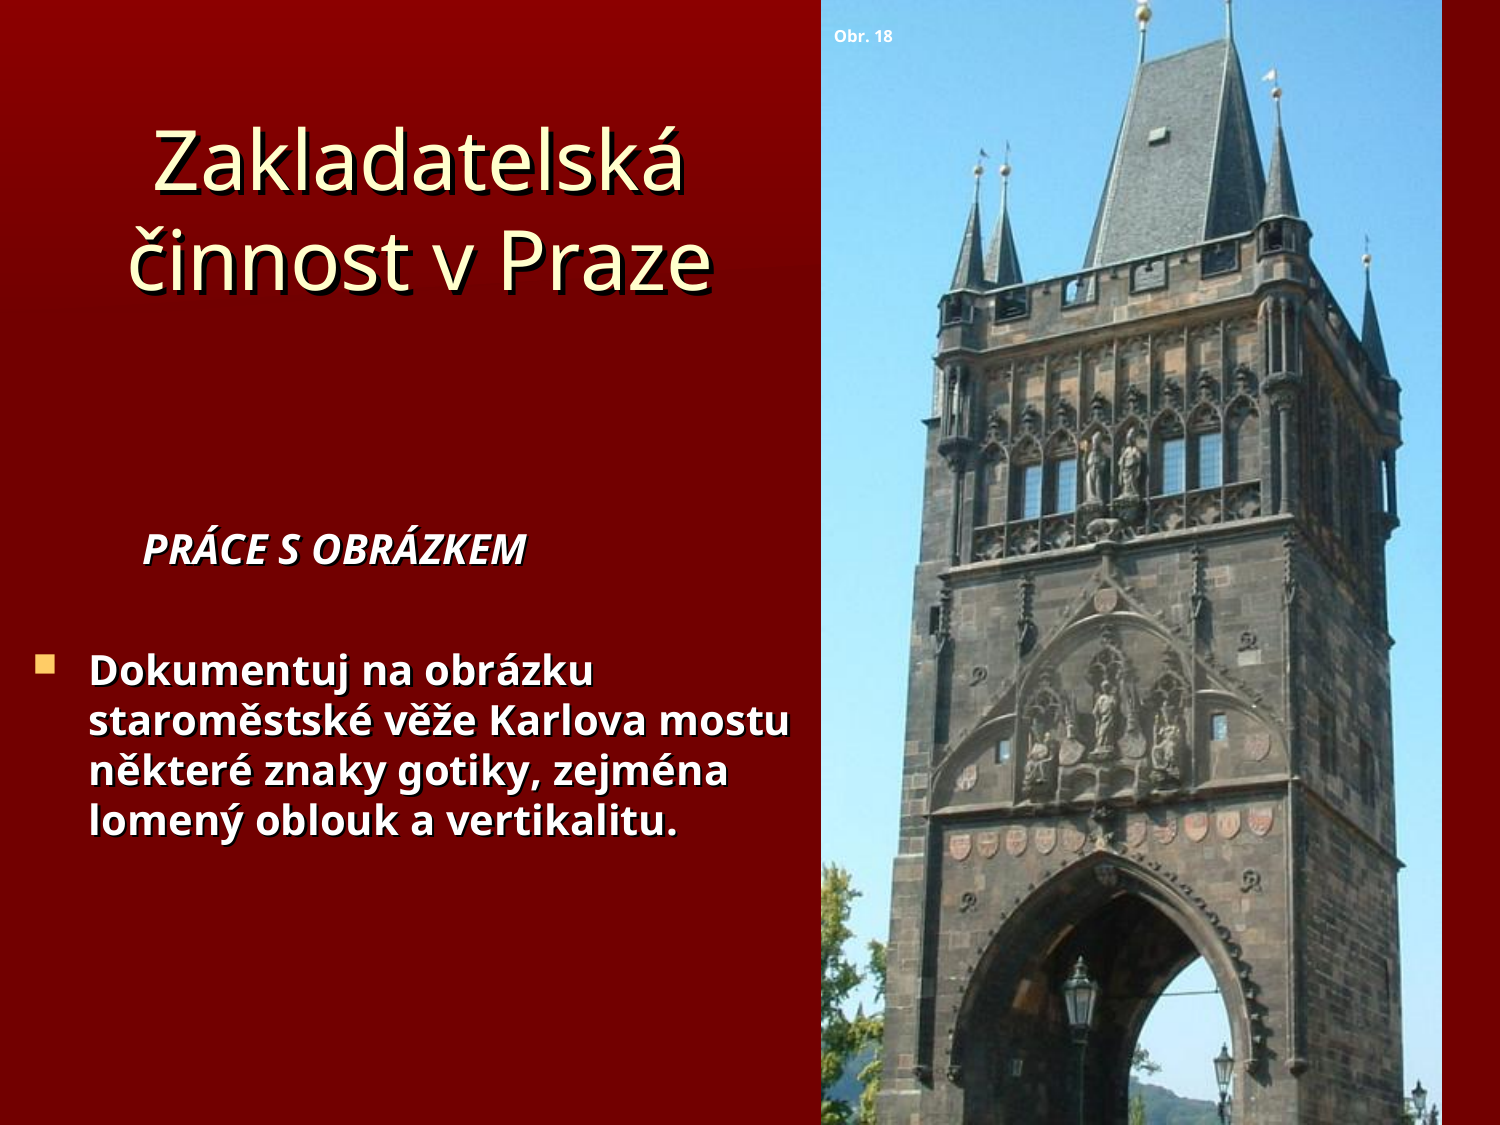

Obr. 18
# Zakladatelská činnost v Praze
	 PRÁCE S OBRÁZKEM
Dokumentuj na obrázku staroměstské věže Karlova mostu některé znaky gotiky, zejména lomený oblouk a vertikalitu.